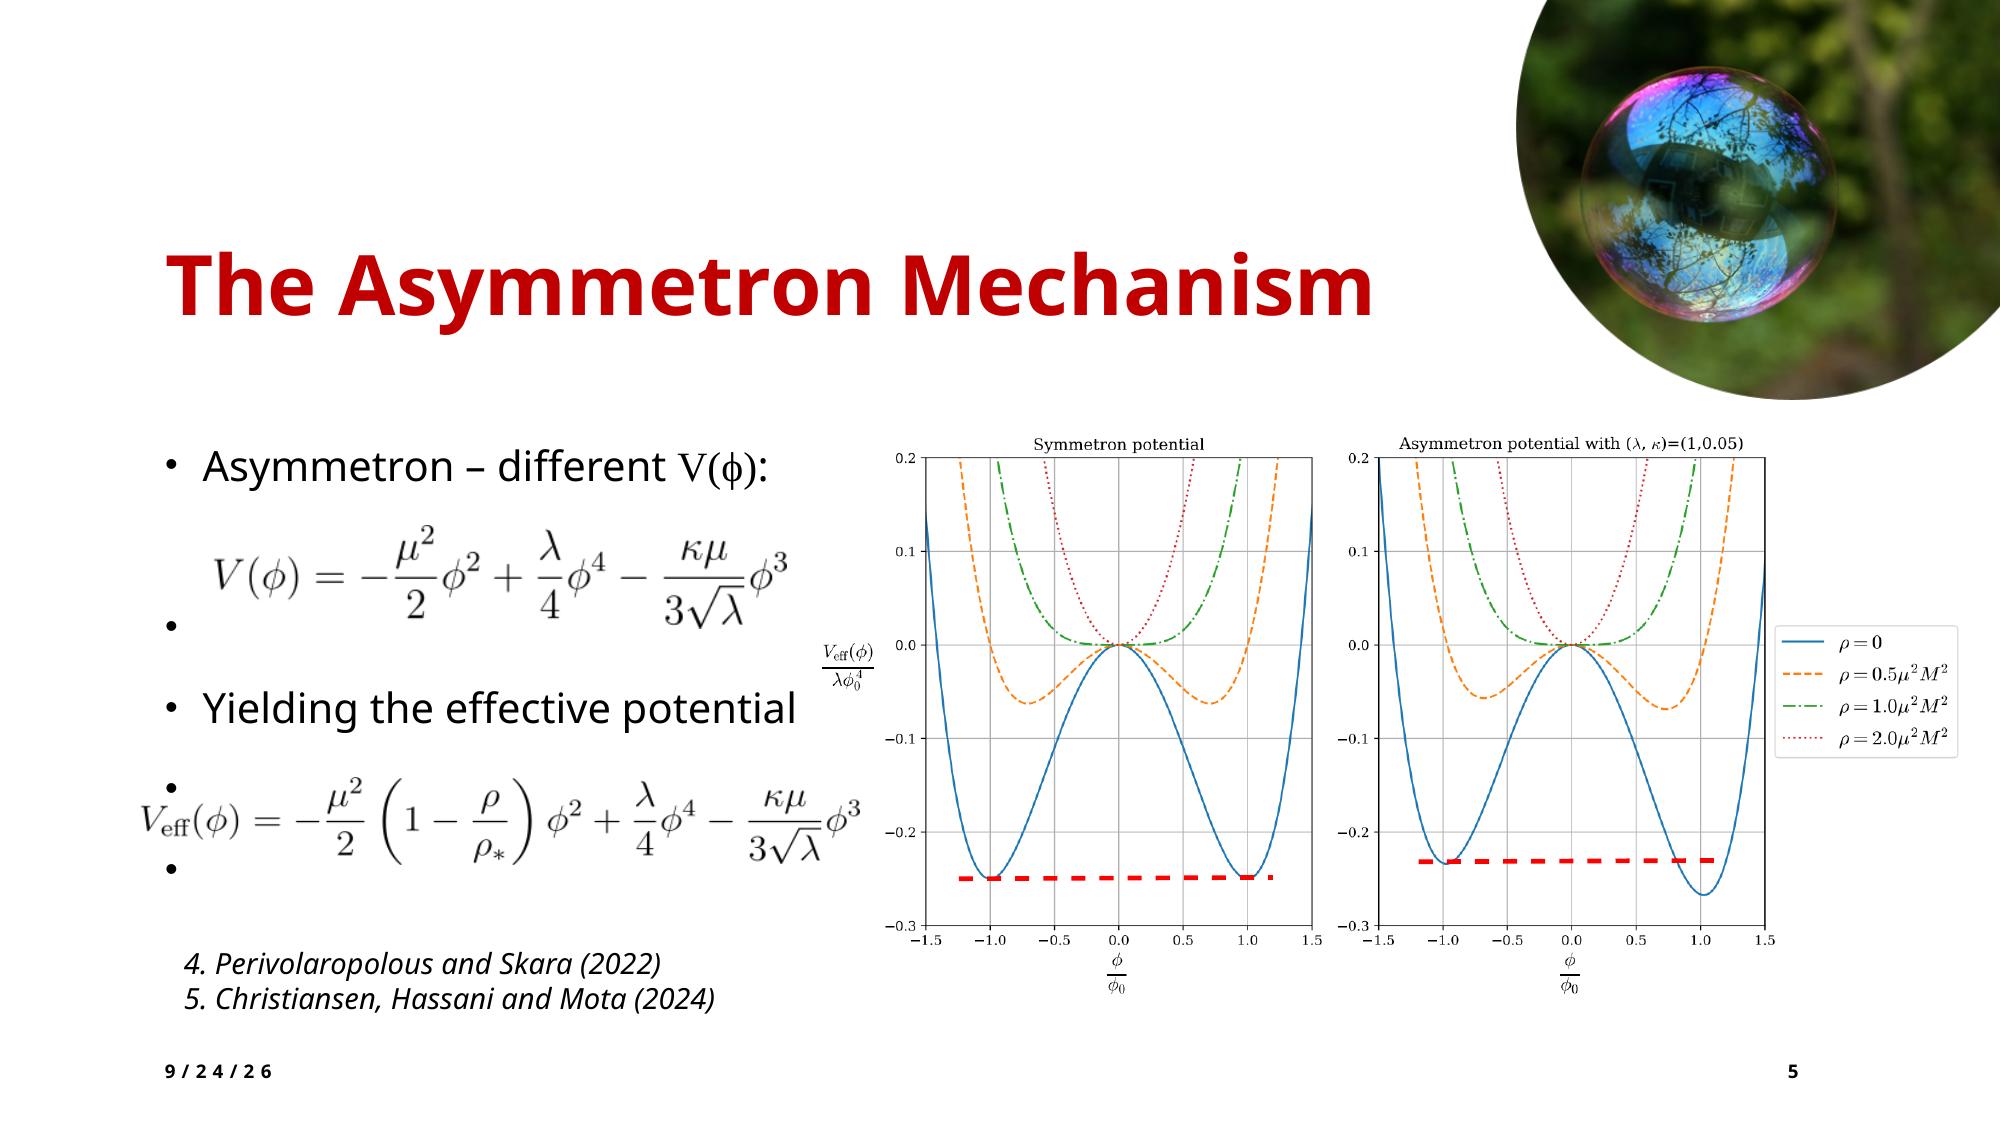

# The Asymmetron Mechanism
Asymmetron – different V(ϕ):
Yielding the effective potential
4. Perivolaropolous and Skara (2022)
5. Christiansen, Hassani and Mota (2024)
5